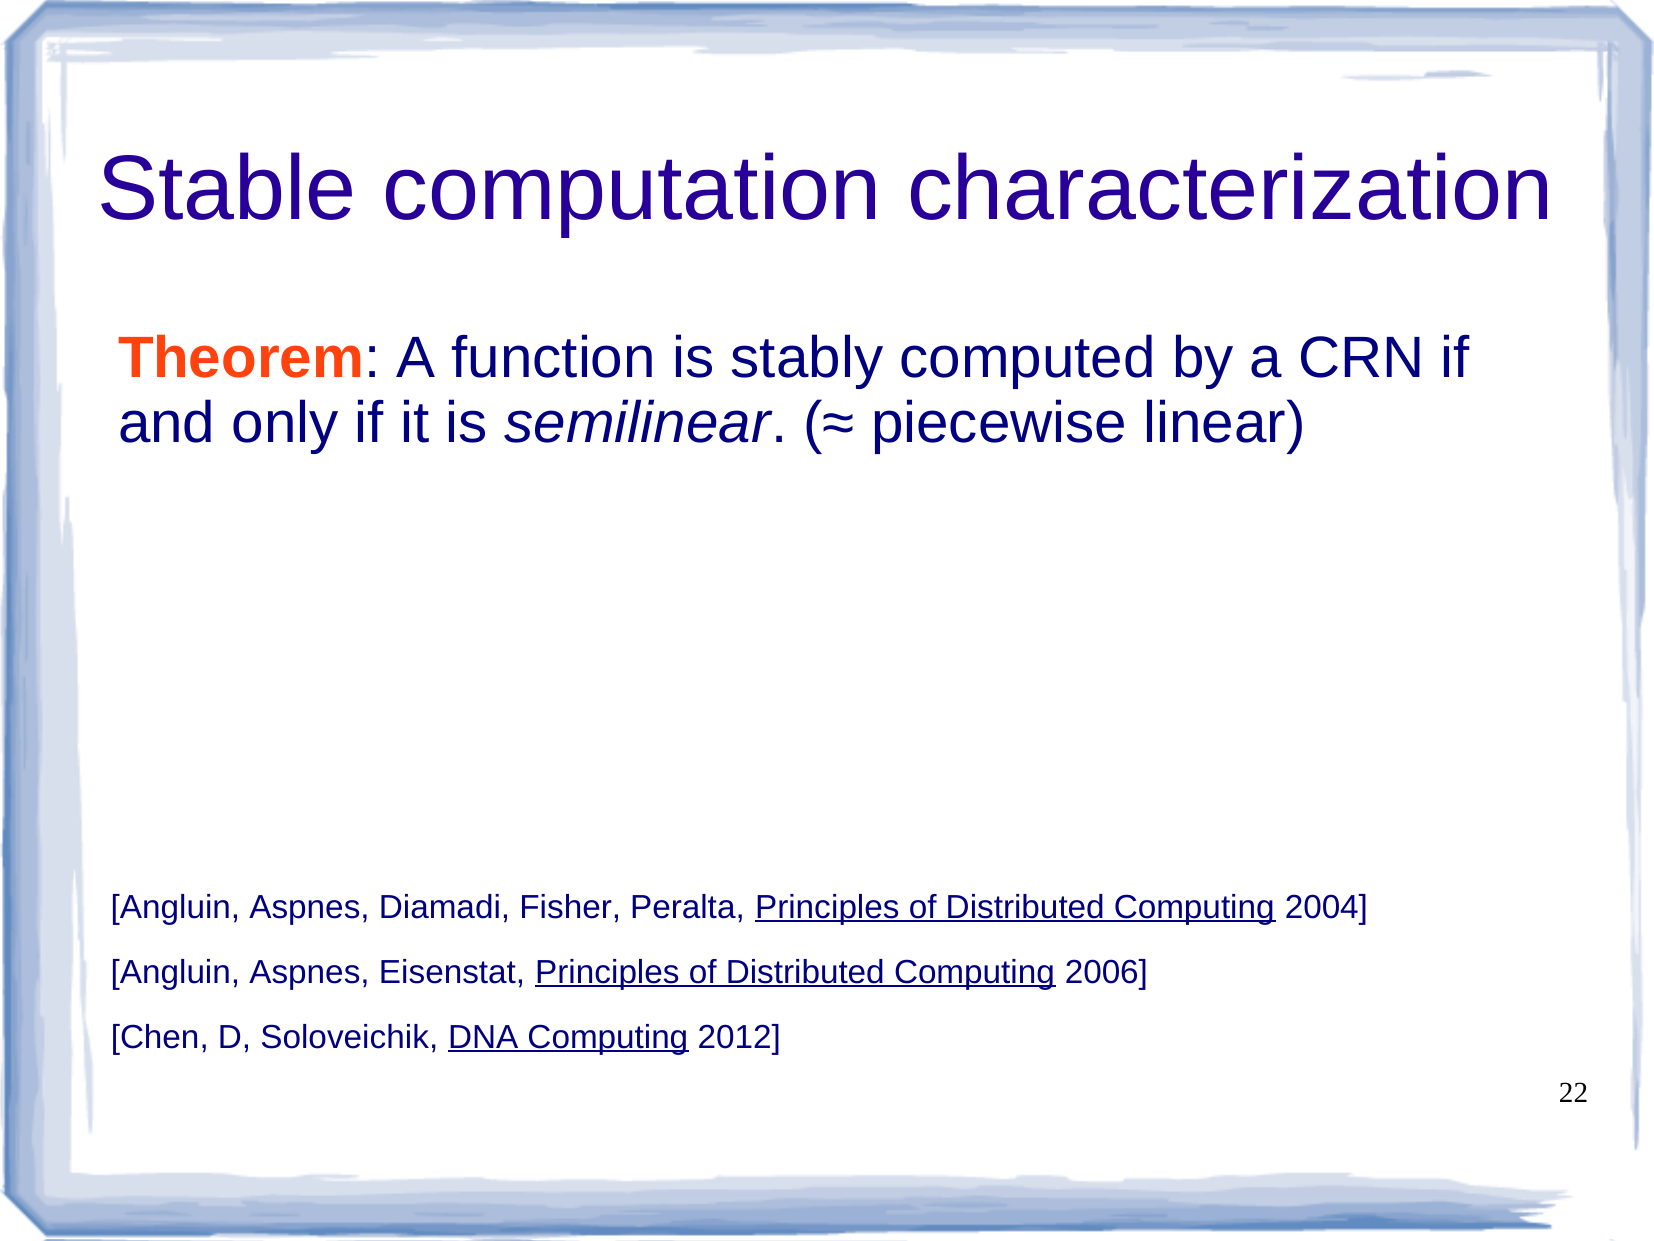

# Stable computation characterization
Theorem: A function is stably computed by a CRN if and only if it is semilinear. (≈ piecewise linear)
[Angluin, Aspnes, Diamadi, Fisher, Peralta, Principles of Distributed Computing 2004]
[Angluin, Aspnes, Eisenstat, Principles of Distributed Computing 2006]
[Chen, D, Soloveichik, DNA Computing 2012]
22